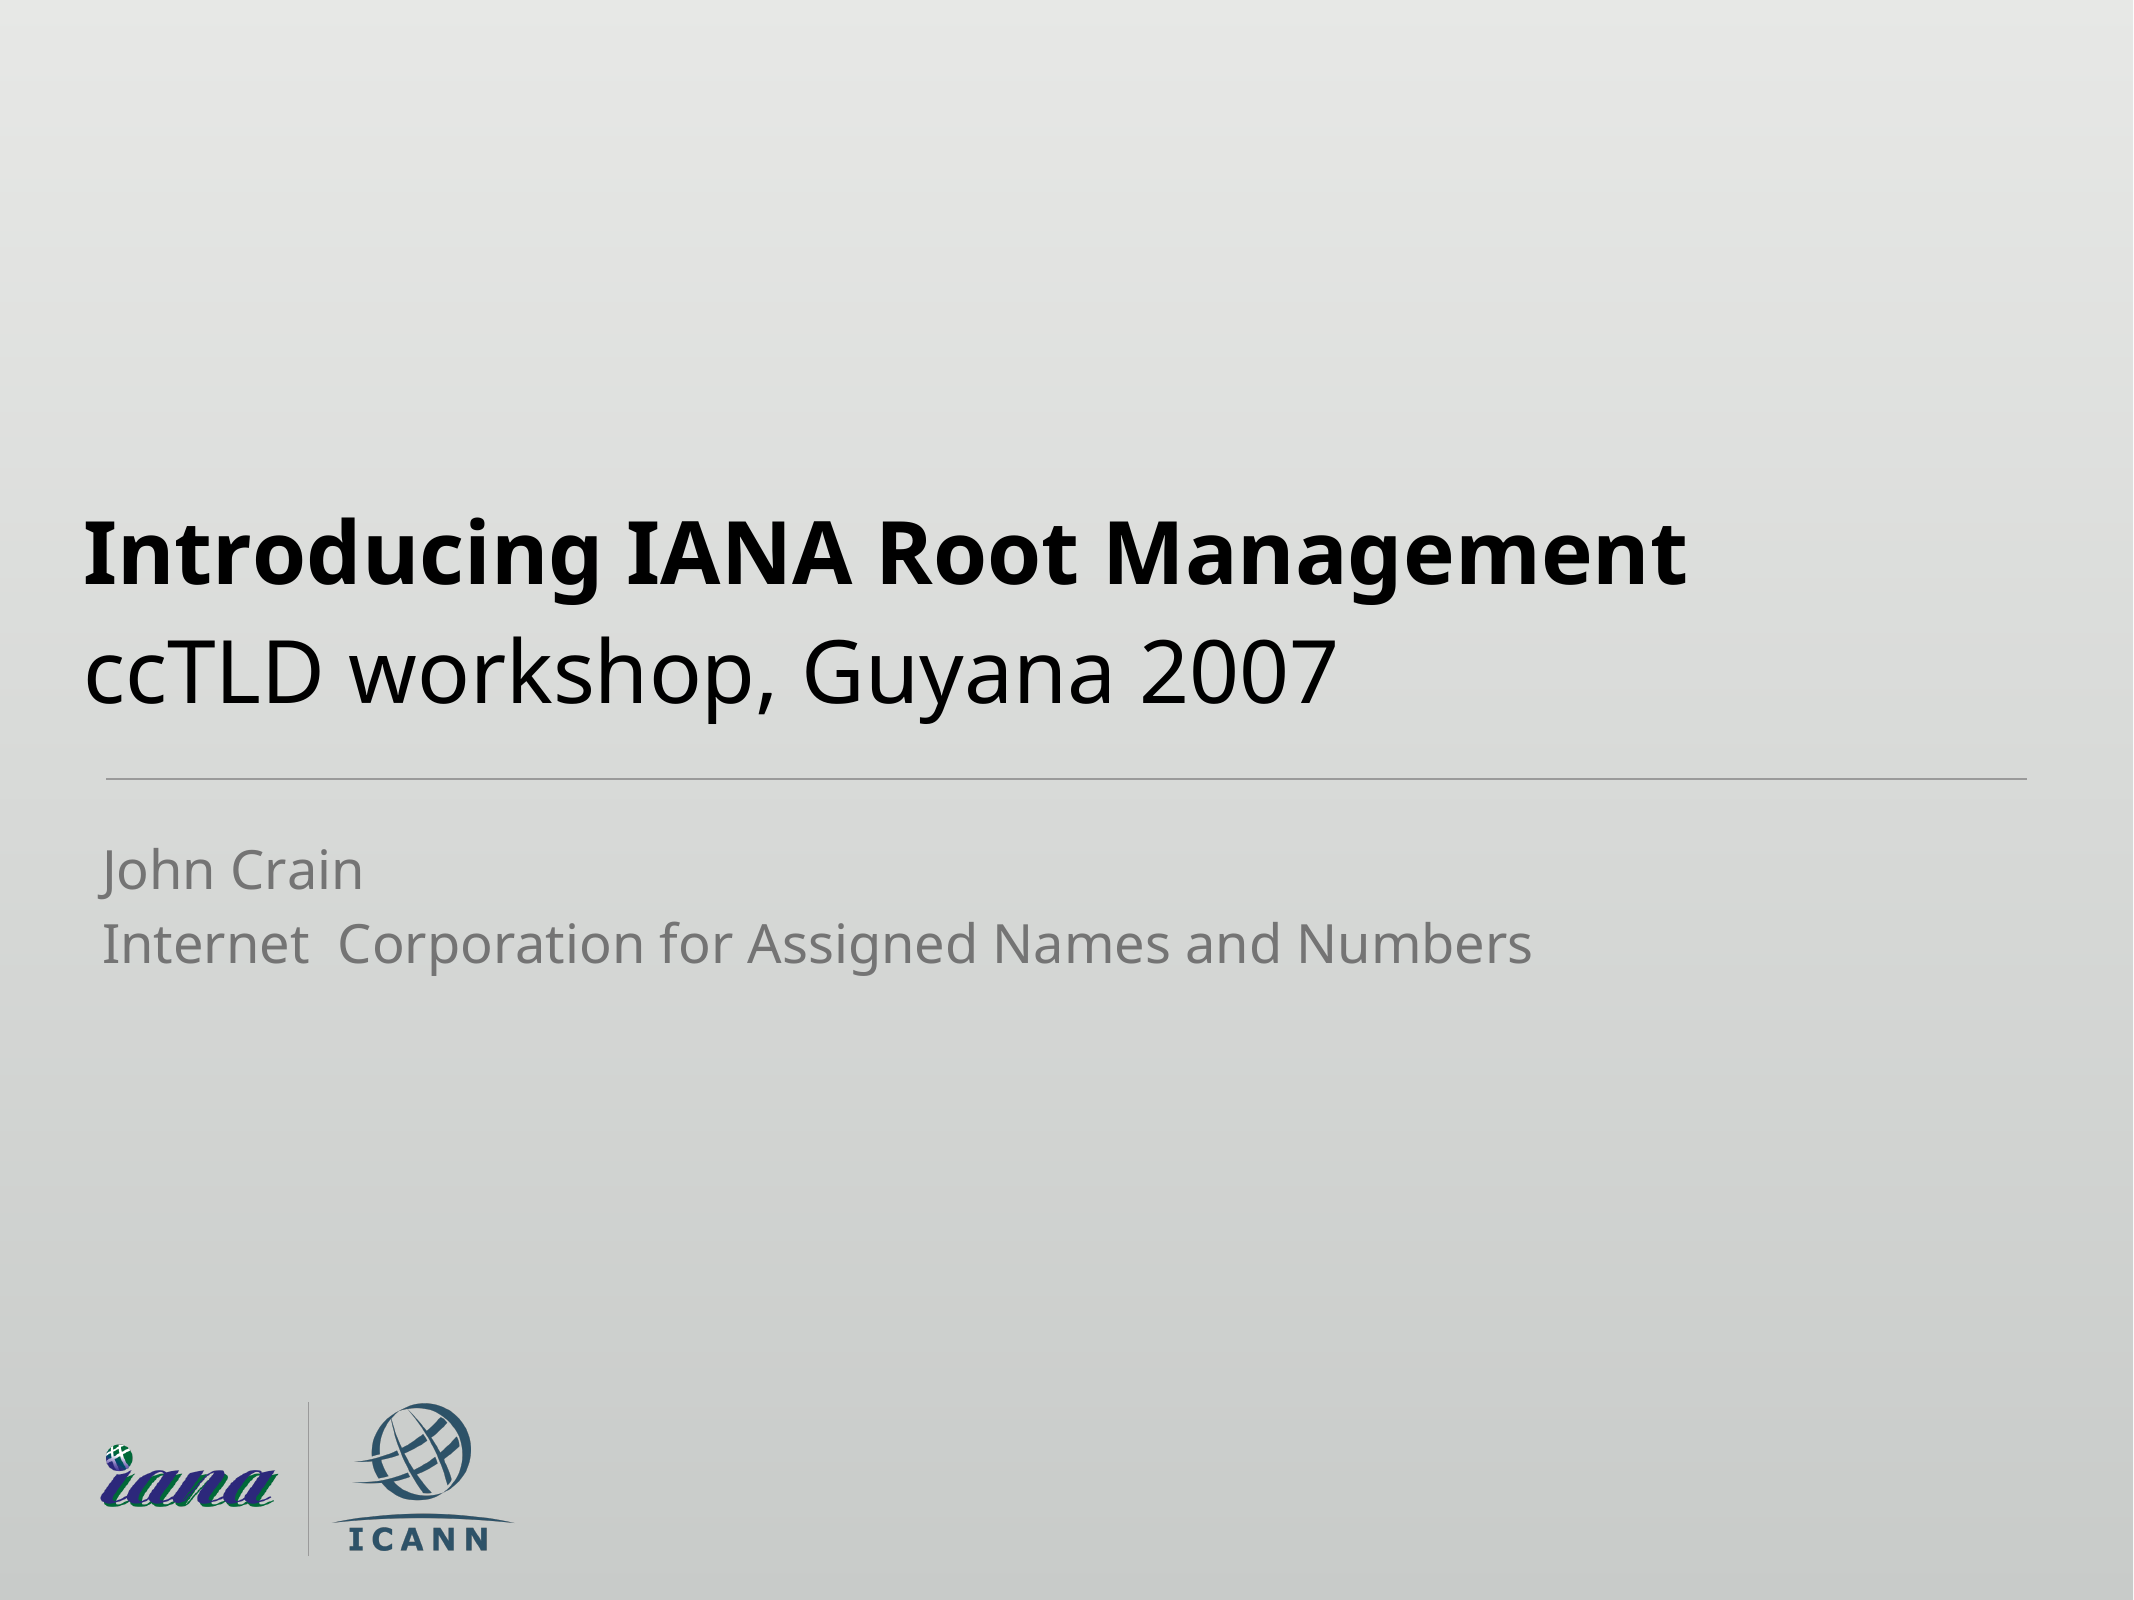

# Introducing IANA Root Management ccTLD workshop, Guyana 2007
John Crain
Internet Corporation for Assigned Names and Numbers